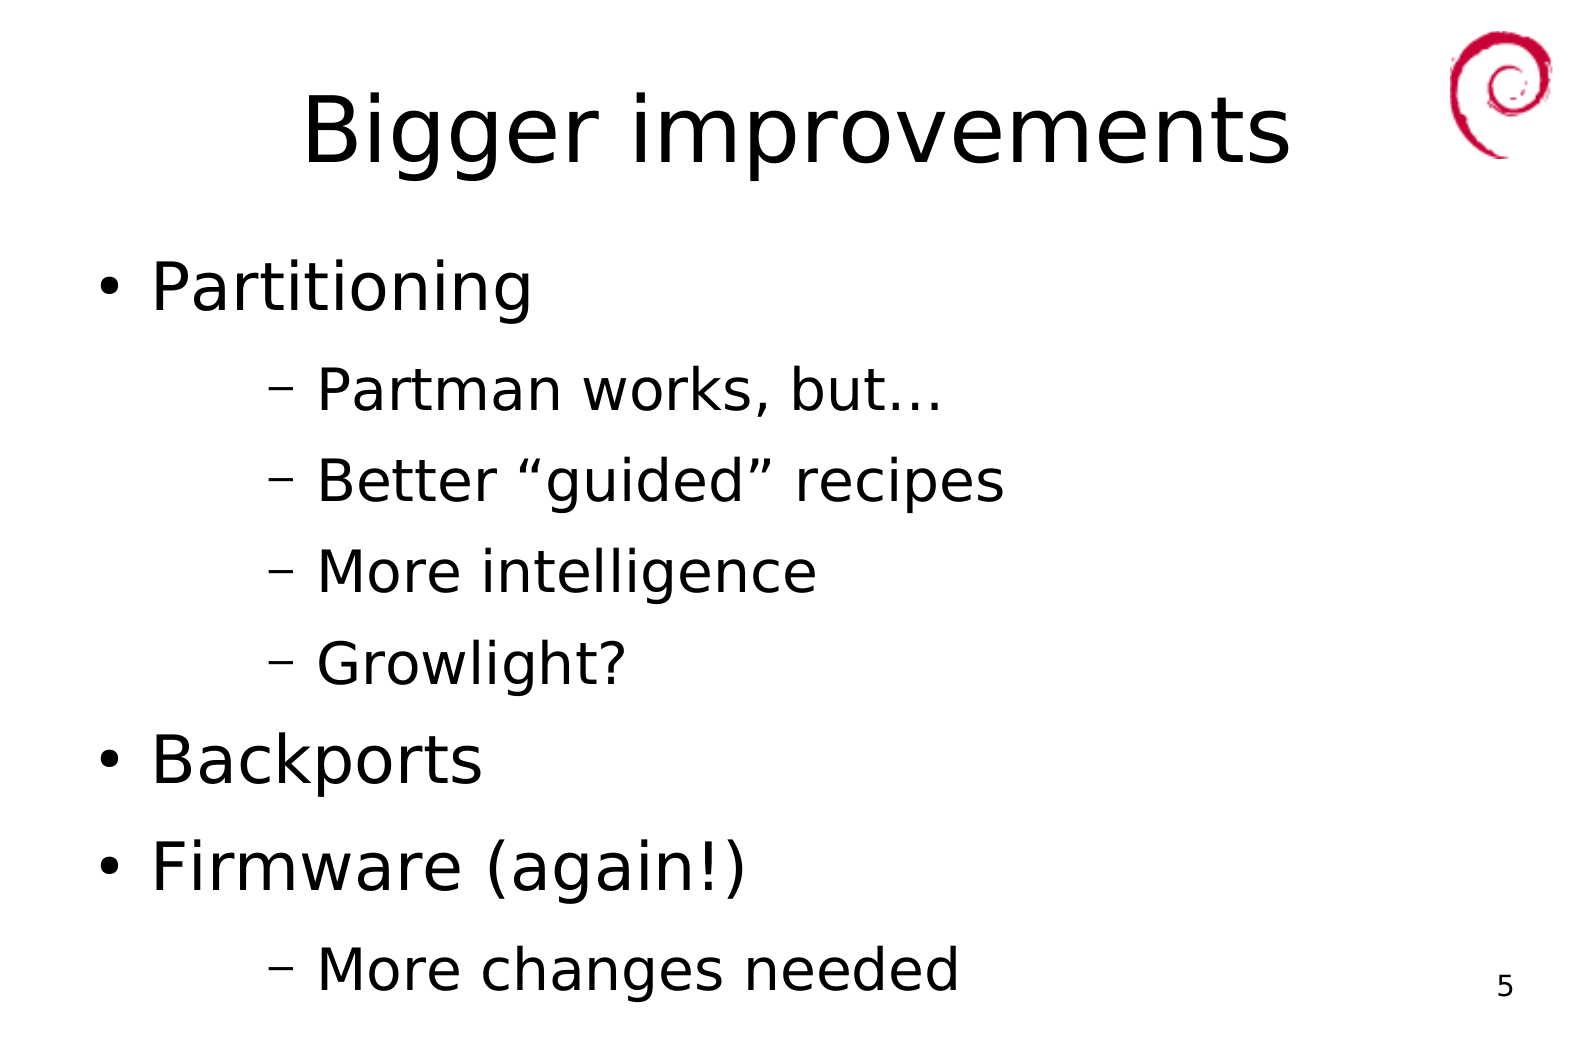

# Bigger improvements
Partitioning
Partman works, but…
Better “guided” recipes
More intelligence
Growlight?
Backports
Firmware (again!)
More changes needed
5